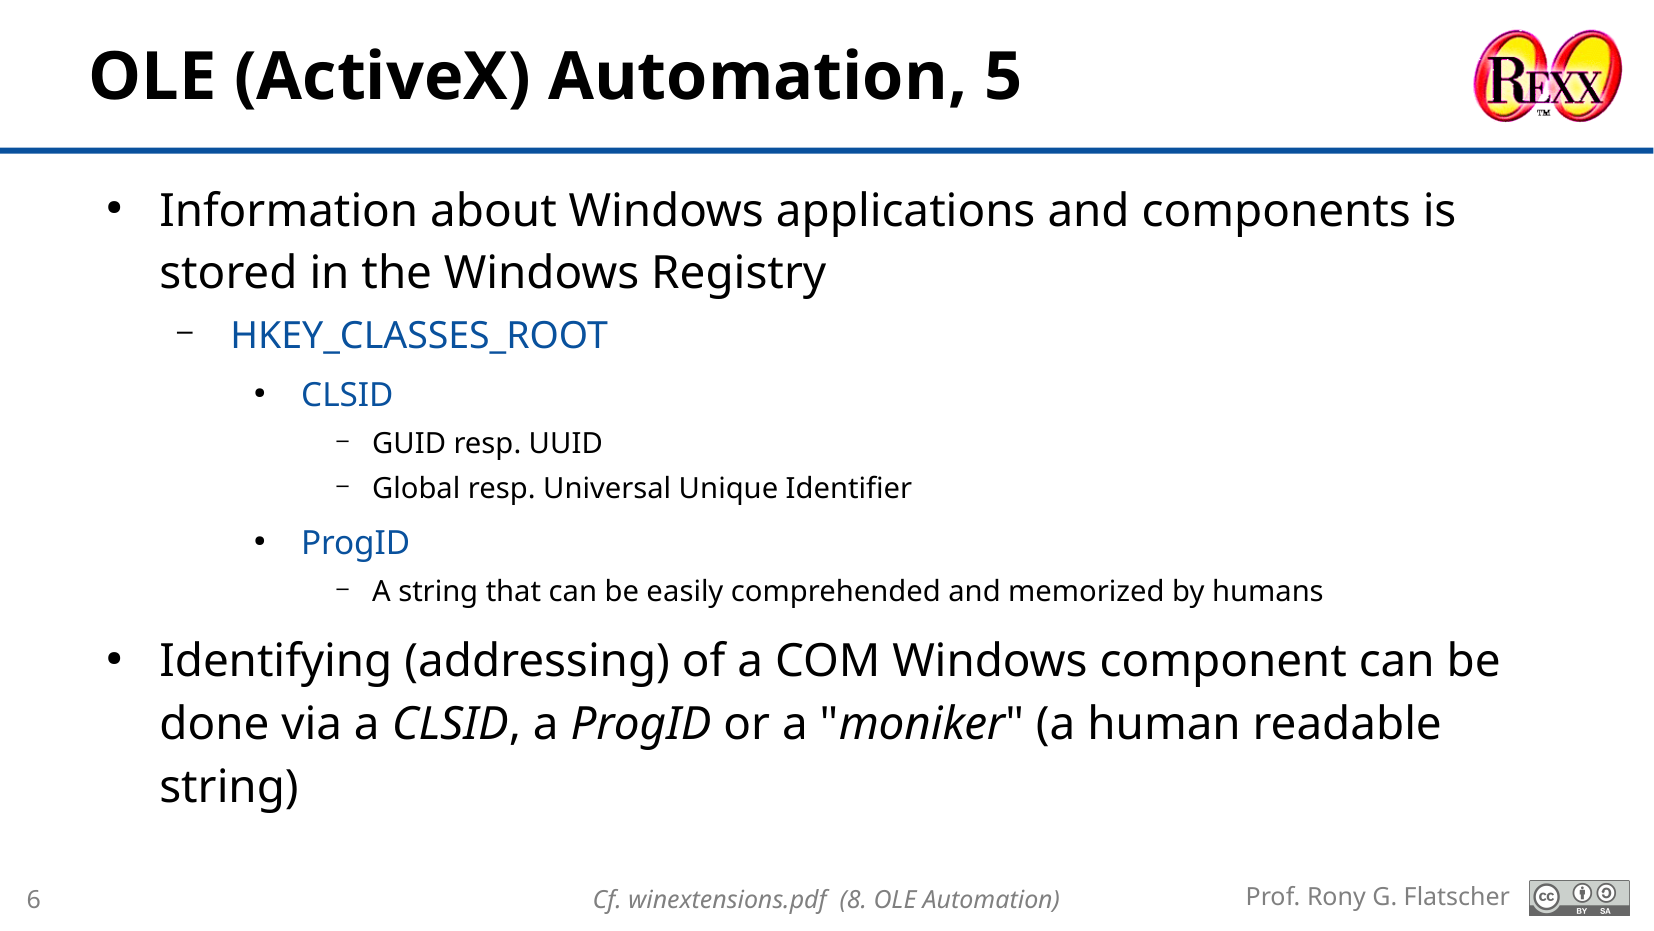

# OLE (ActiveX) Automation, 5
Information about Windows applications and components is stored in the Windows Registry
HKEY_CLASSES_ROOT
CLSID
GUID resp. UUID
Global resp. Universal Unique Identifier
ProgID
A string that can be easily comprehended and memorized by humans
Identifying (addressing) of a COM Windows component can be done via a CLSID, a ProgID or a "moniker" (a human readable string)
Cf. winextensions.pdf (8. OLE Automation)